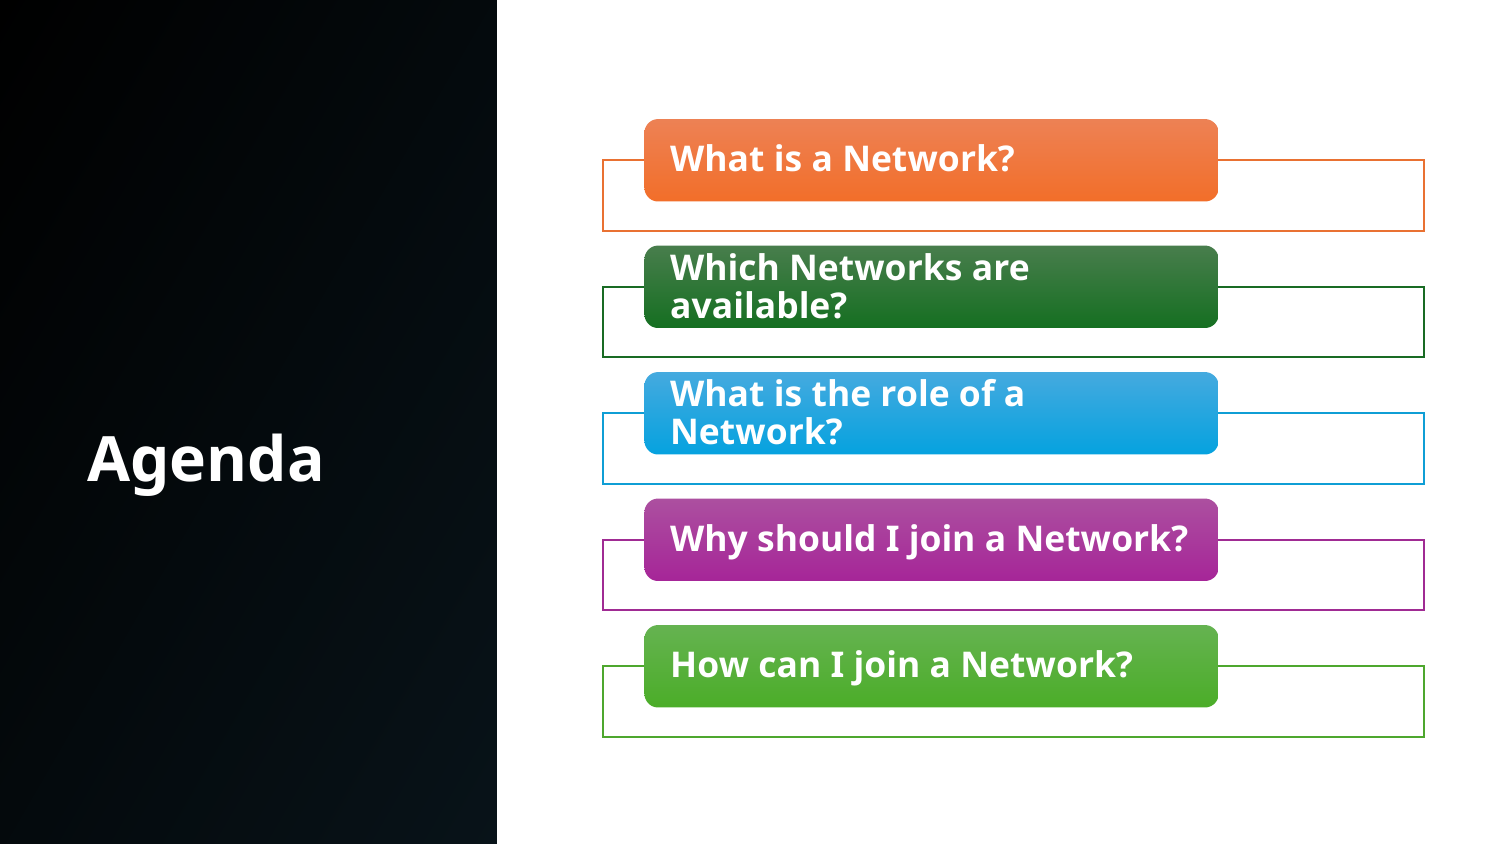

What is a Network?
Which Networks are available?
What is the role of a Network?
Why should I join a Network?
How can I join a Network?
# Agenda